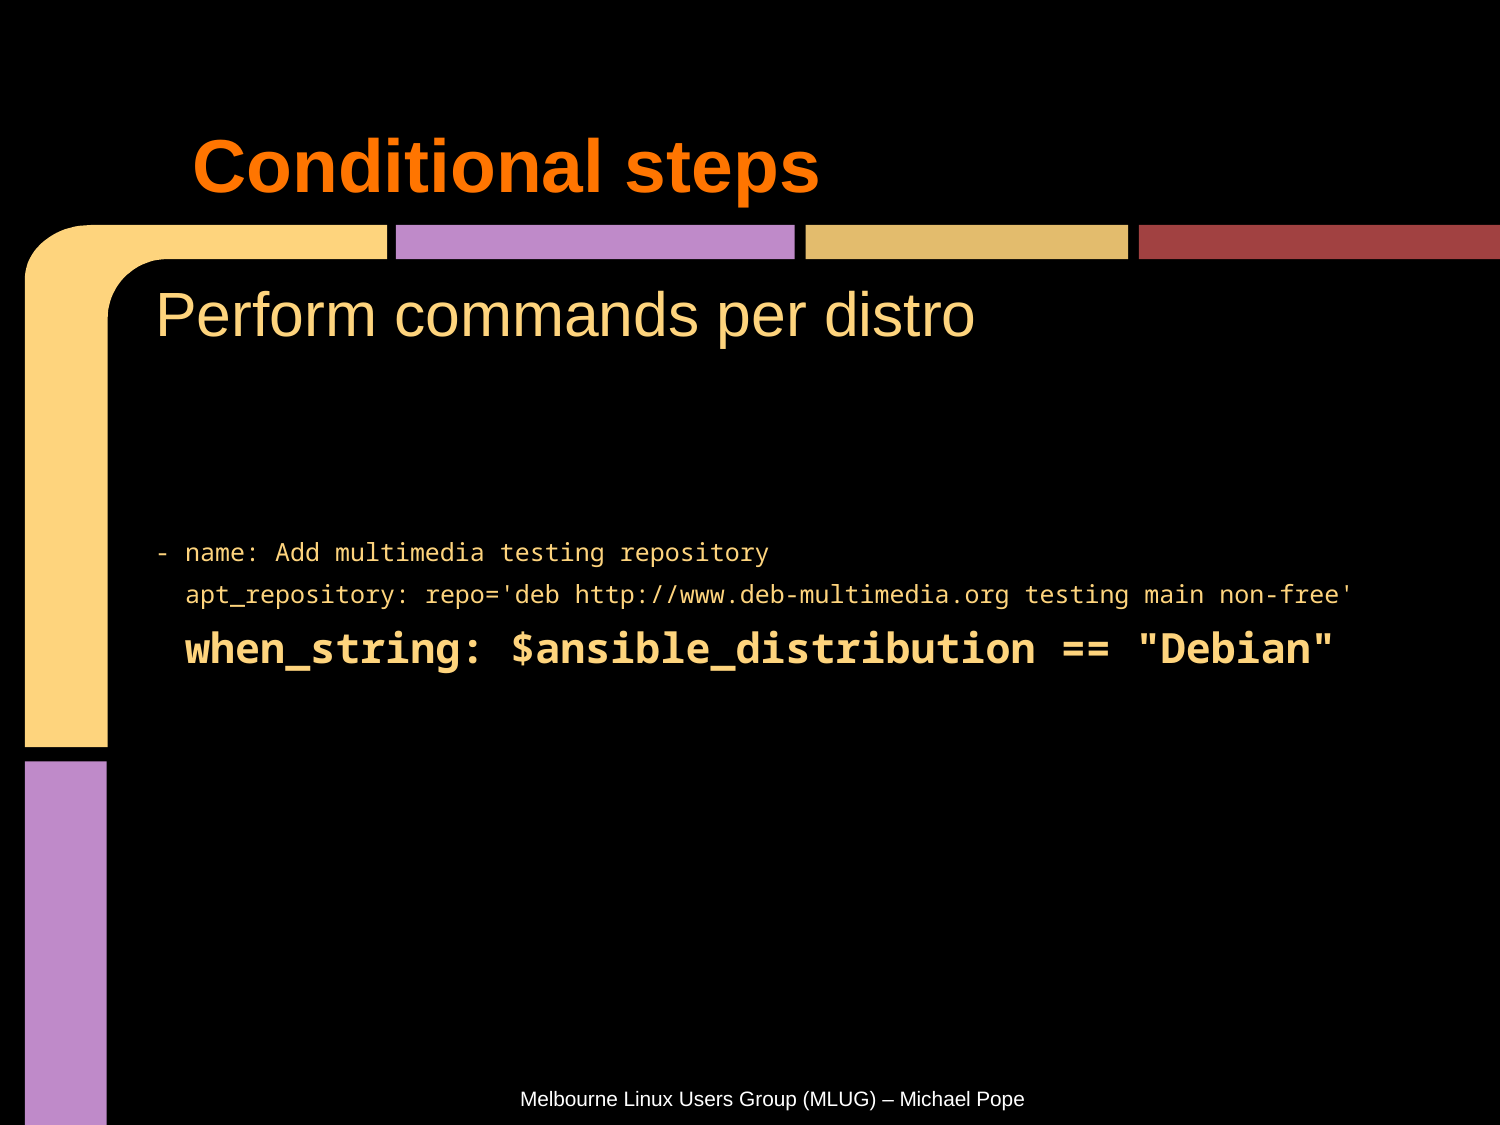

Conditional steps
# Perform commands per distro
- name: Add multimedia testing repository
 apt_repository: repo='deb http://www.deb-multimedia.org testing main non-free'
 when_string: $ansible_distribution == "Debian"